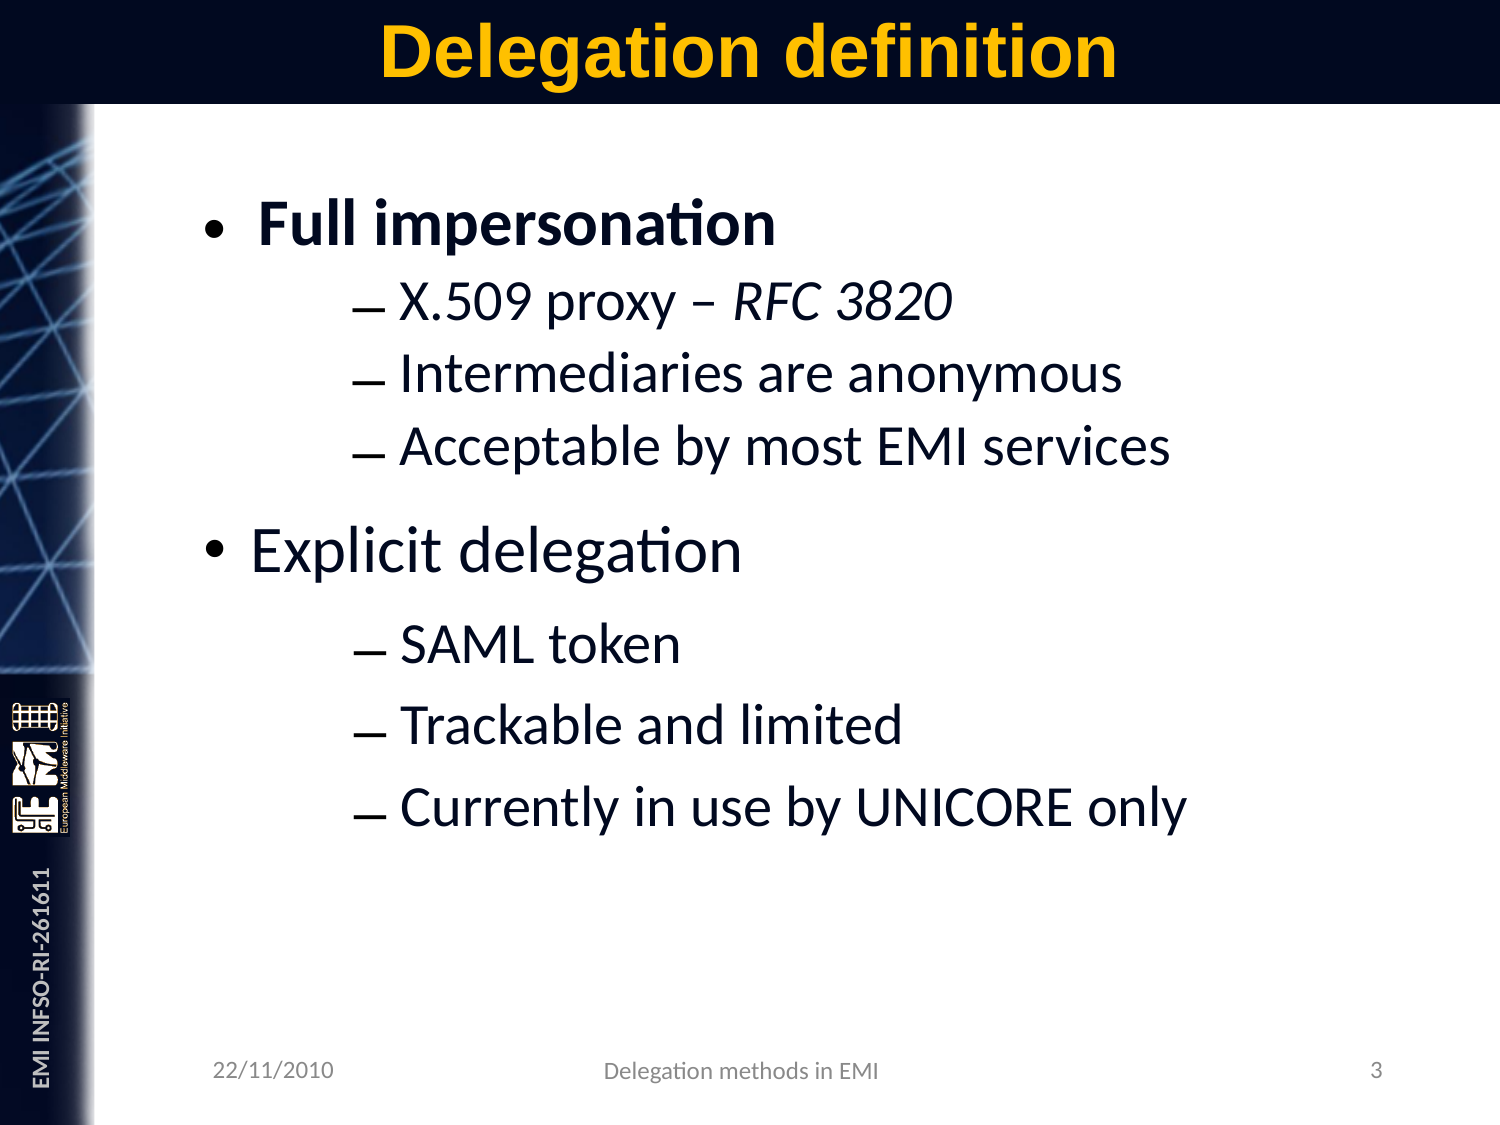

Delegation definition
# Full impersonation
X.509 proxy – RFC 3820
Intermediaries are anonymous
Acceptable by most EMI services
Explicit delegation
SAML token
Trackable and limited
Currently in use by UNICORE only
22/11/2010
fasfsaf